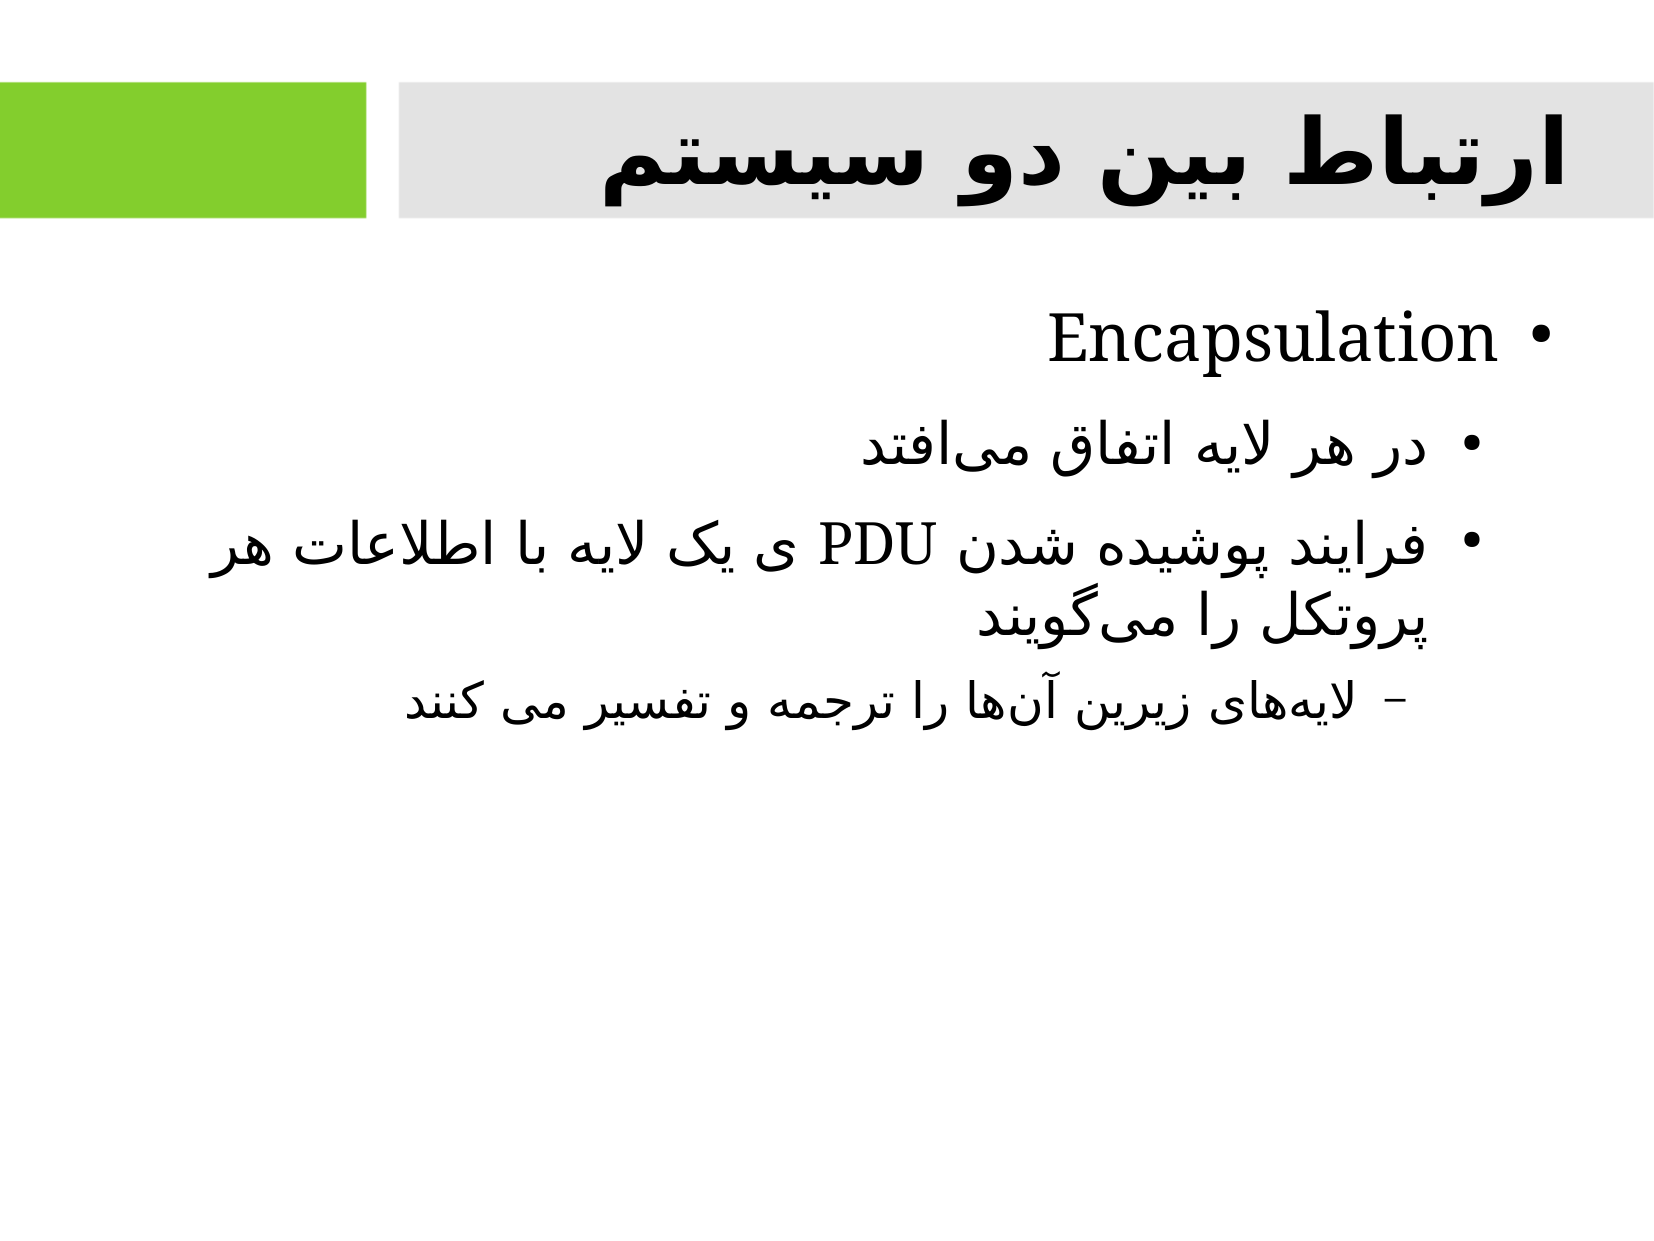

# ارتباط بین دو سیستم
Encapsulation
در هر لایه اتفاق می‌افتد
فرایند پوشیده شدن PDU ی یک لایه با اطلاعات هر پروتکل را می‌گویند
لایه‌های زیرین آن‌ها را ترجمه و تفسیر می کنند